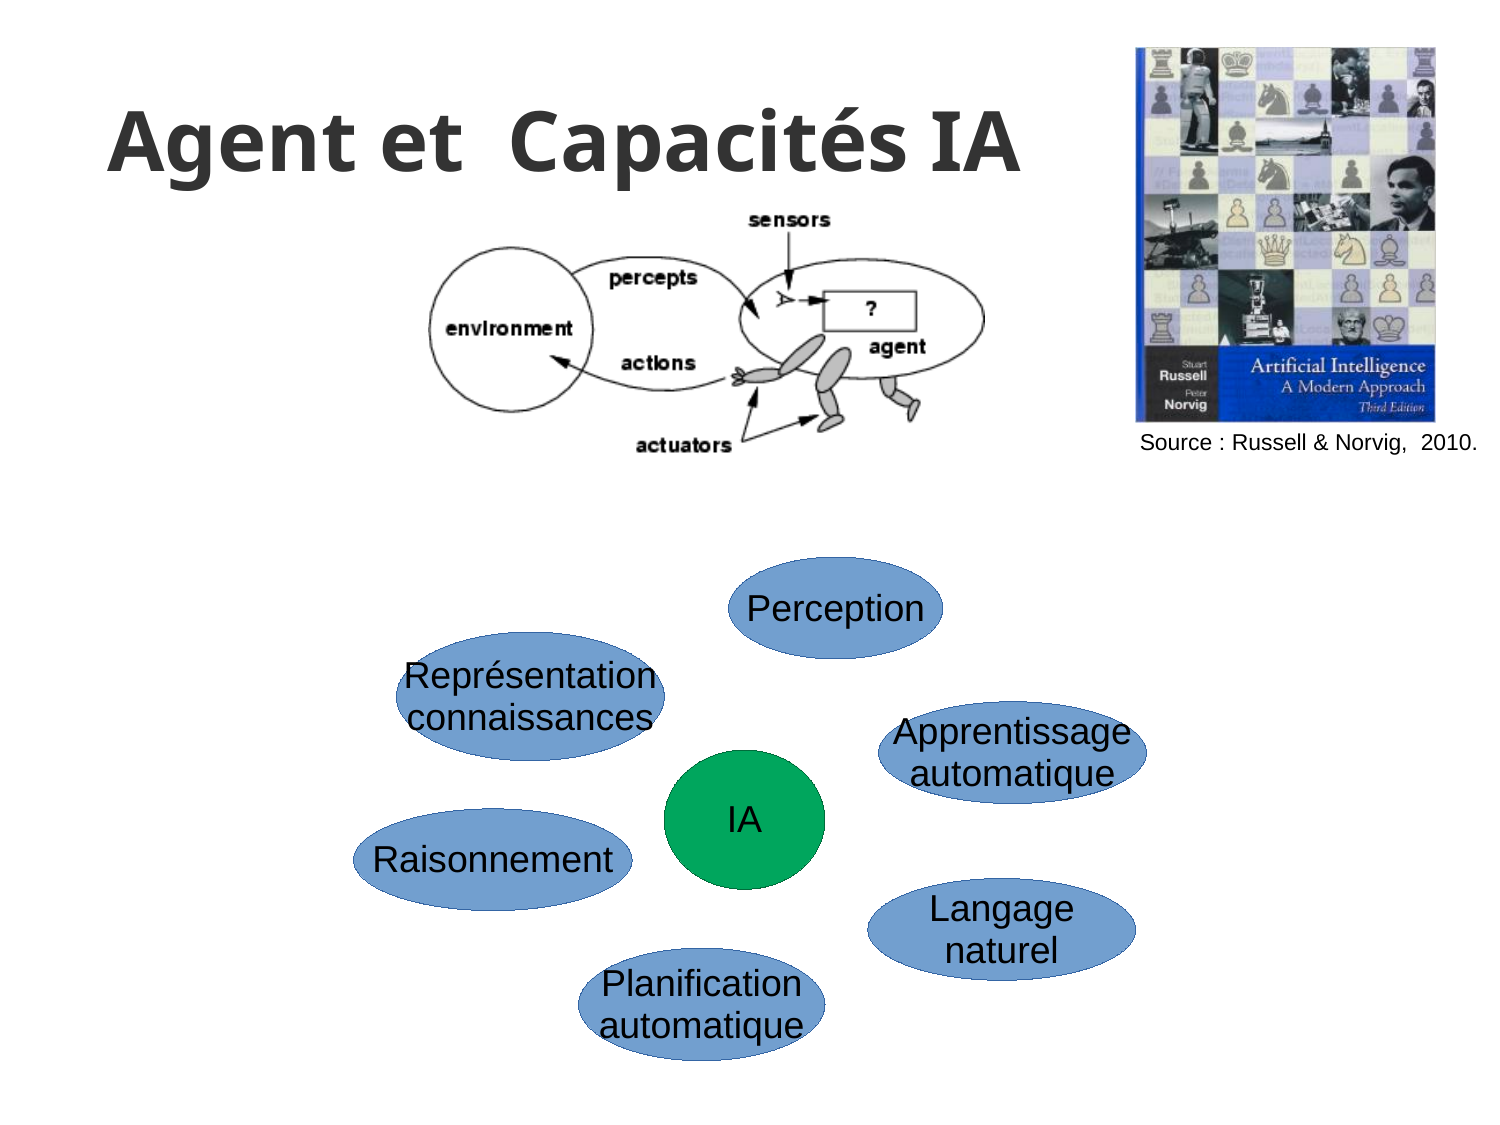

# Agent et Capacités IA
Source : Russell & Norvig, 2010.
Perception
Représentation
connaissances
Apprentissage
automatique
IA
Raisonnement
Langage
naturel
Planification
automatique
Mai 2018
Formation IA - Doc. de travail
5